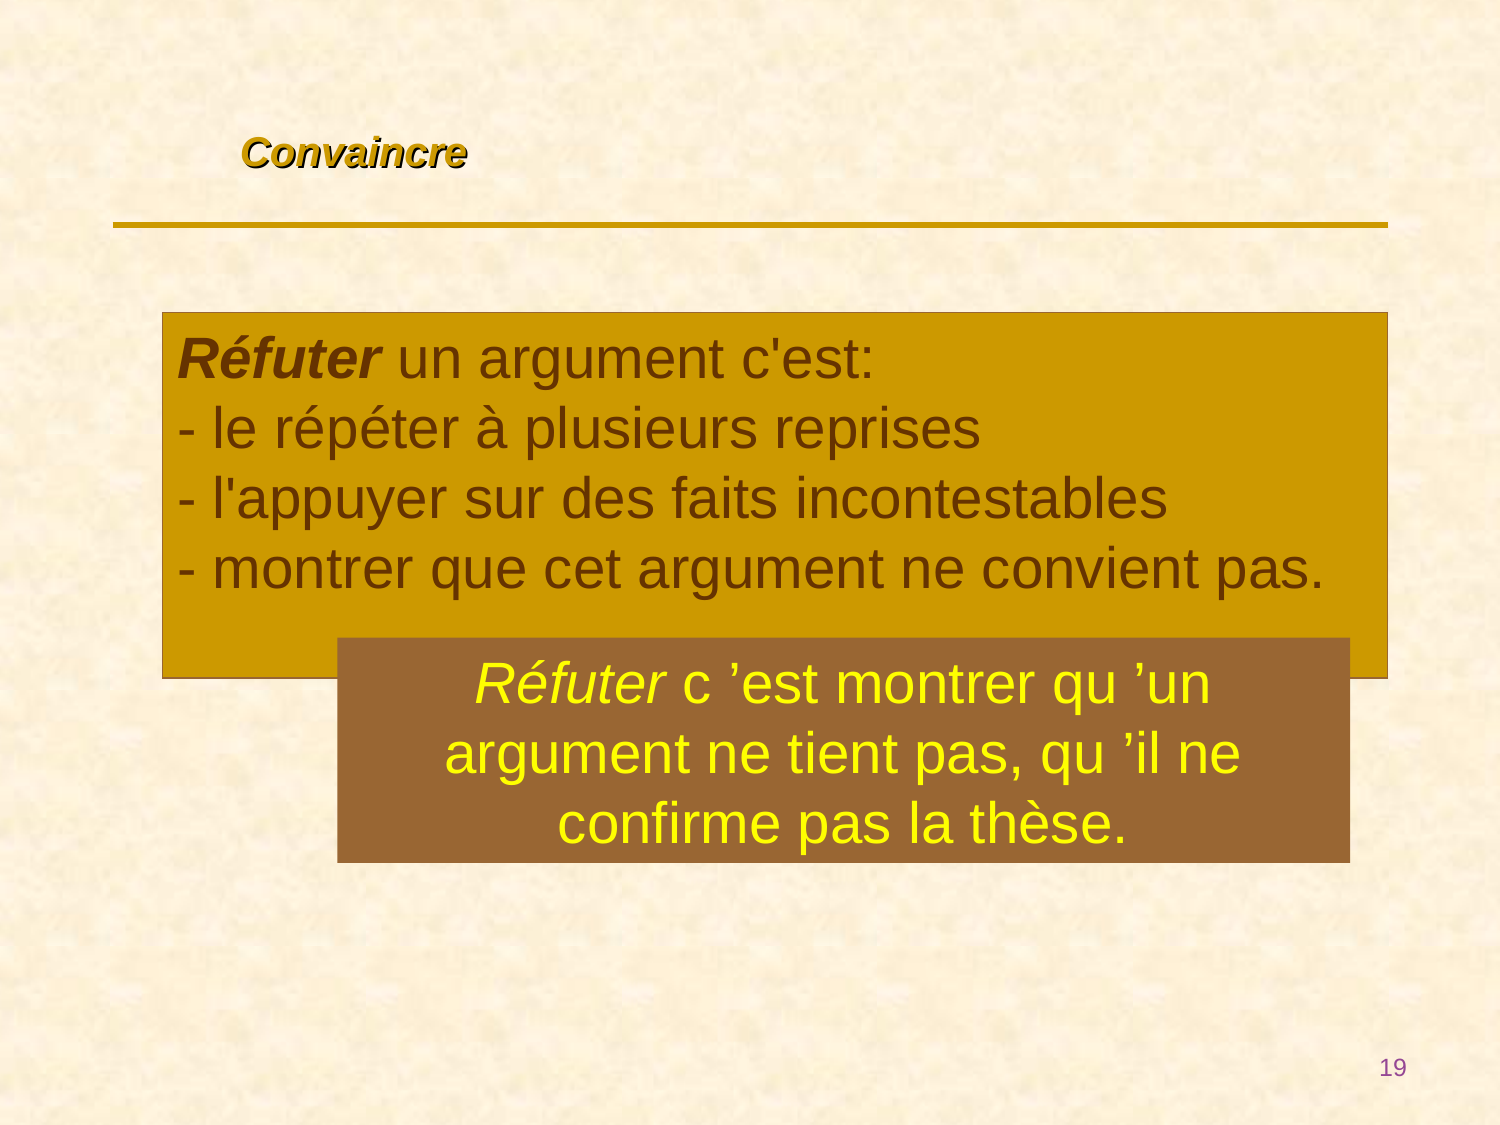

Convaincre
Réfuter un argument c'est:
- le répéter à plusieurs reprises
- l'appuyer sur des faits incontestables
- montrer que cet argument ne convient pas.
Réfuter c ’est montrer qu ’un argument ne tient pas, qu ’il ne confirme pas la thèse.
19